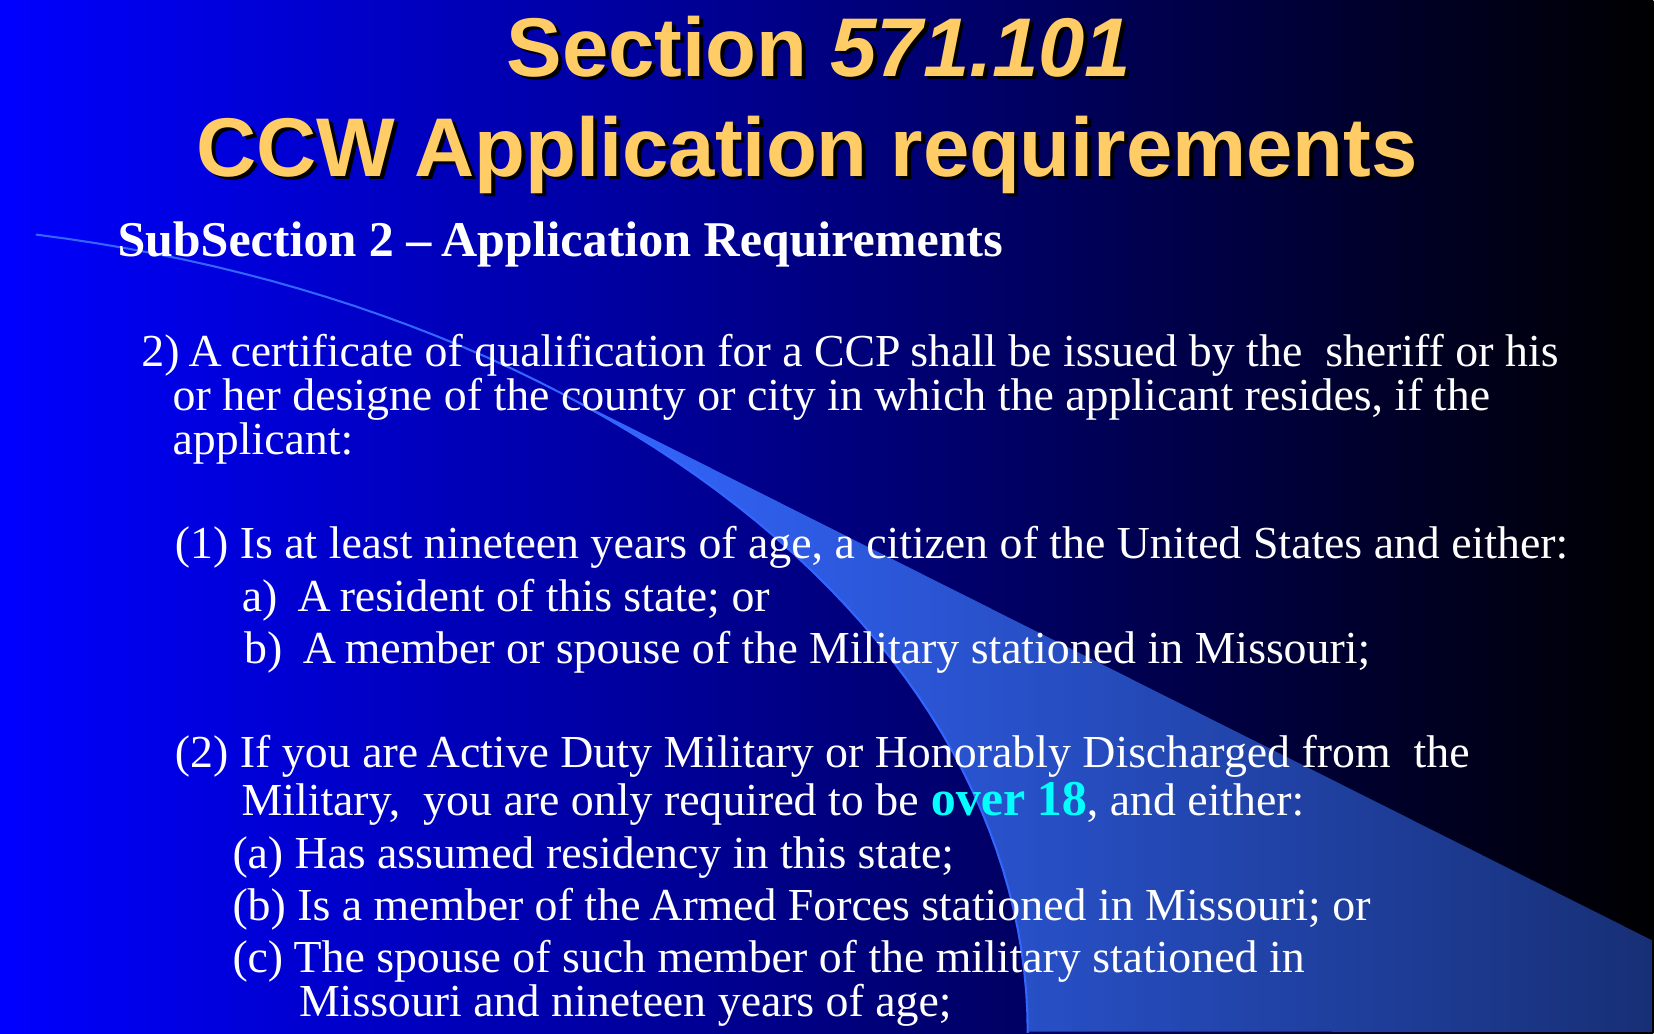

# Section 571.101 CCW Application requirements
SubSection 2 – Application Requirements
 2) A certificate of qualification for a CCP shall be issued by the sheriff or his or her designe of the county or city in which the applicant resides, if the applicant:
 (1) Is at least nineteen years of age, a citizen of the United States and either:
	 a) A resident of this state; or
 b) A member or spouse of the Military stationed in Missouri;
 (2) If you are Active Duty Military or Honorably Discharged from the Military, you are only required to be over 18, and either:
 (a) Has assumed residency in this state;
 (b) Is a member of the Armed Forces stationed in Missouri; or
 (c) The spouse of such member of the military stationed in Missouri and nineteen years of age;